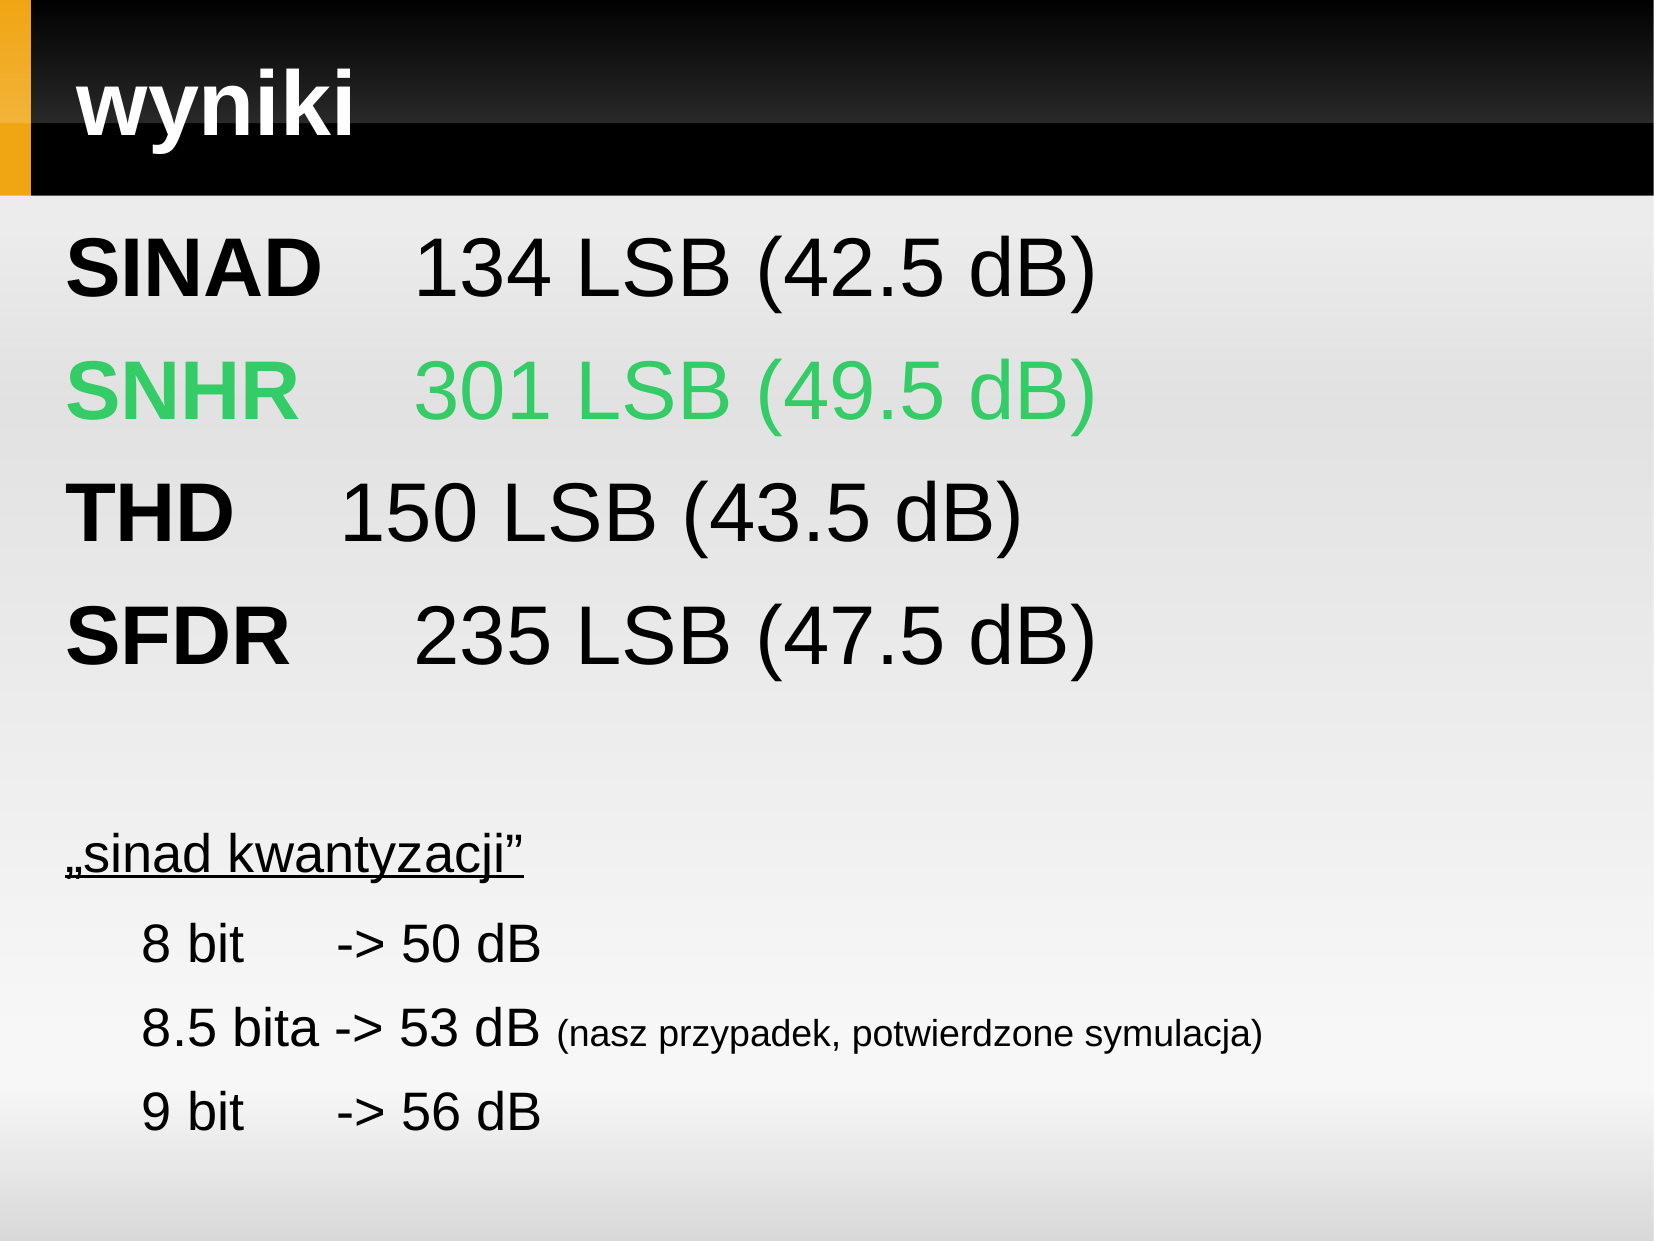

# wyniki
SINAD 	134 LSB (42.5 dB)
SNHR 		301 LSB (49.5 dB)
THD 		150 LSB (43.5 dB)
SFDR 		235 LSB (47.5 dB)
„sinad kwantyzacji”
8 bit 		-> 50 dB
8.5 bita -> 53 dB (nasz przypadek, potwierdzone symulacja)
9 bit 		-> 56 dB